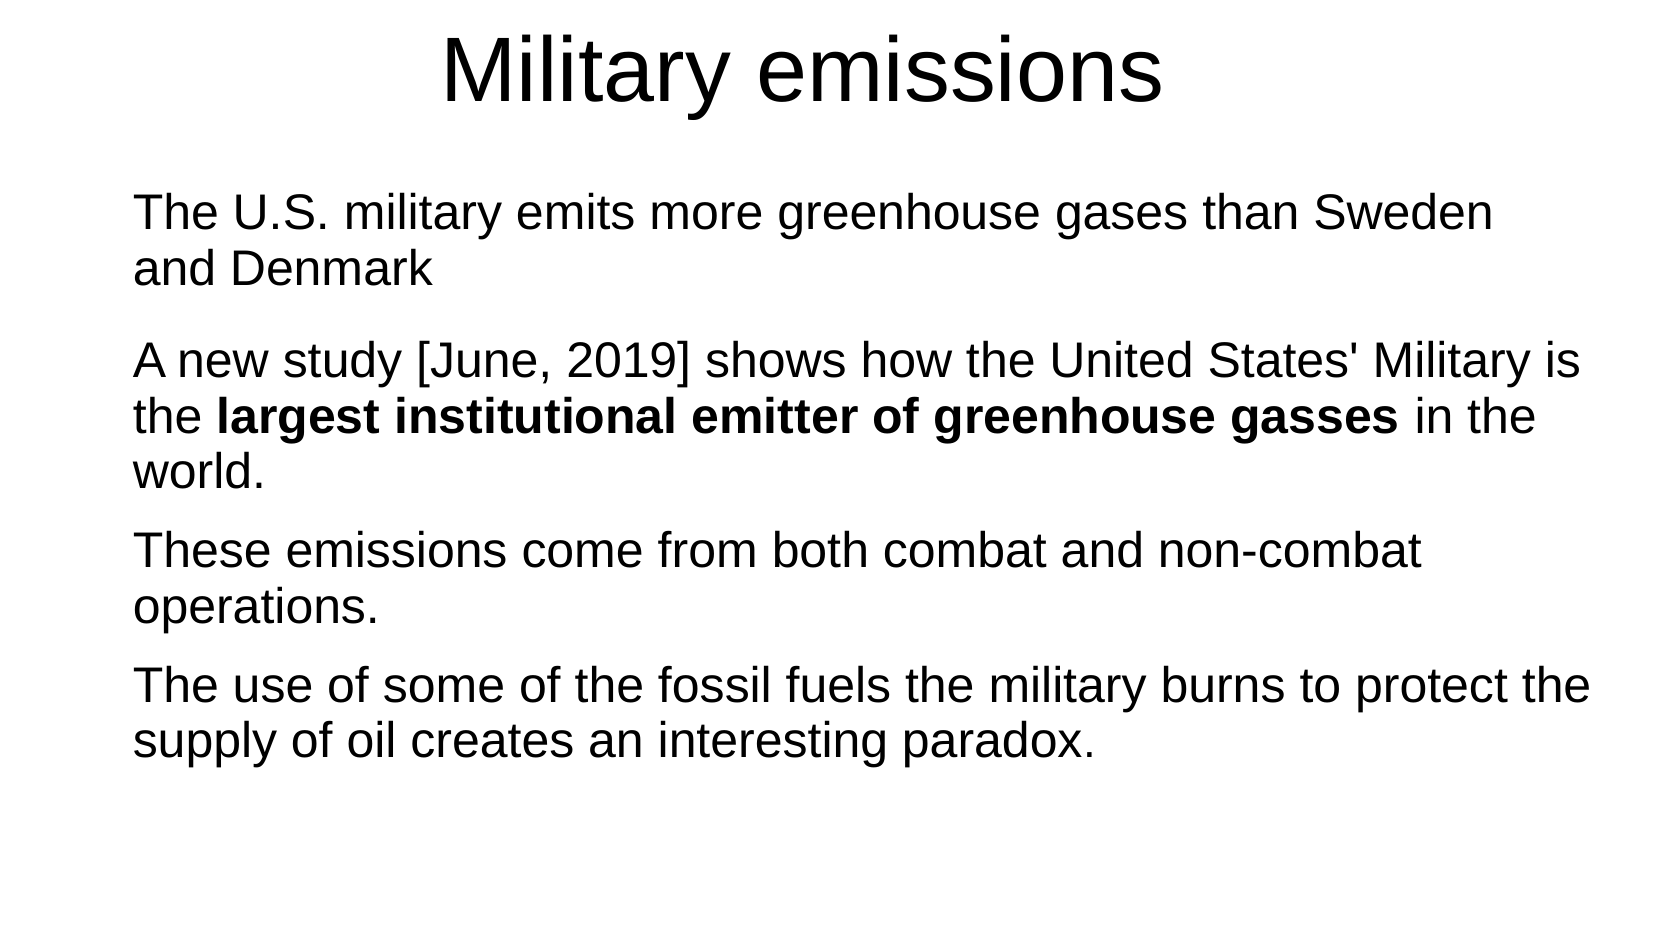

# Military emissions
The U.S. military emits more greenhouse gases than Sweden and Denmark
A new study [June, 2019] shows how the United States' Military is the largest institutional emitter of greenhouse gasses in the world.
These emissions come from both combat and non-combat operations.
The use of some of the fossil fuels the military burns to protect the supply of oil creates an interesting paradox.